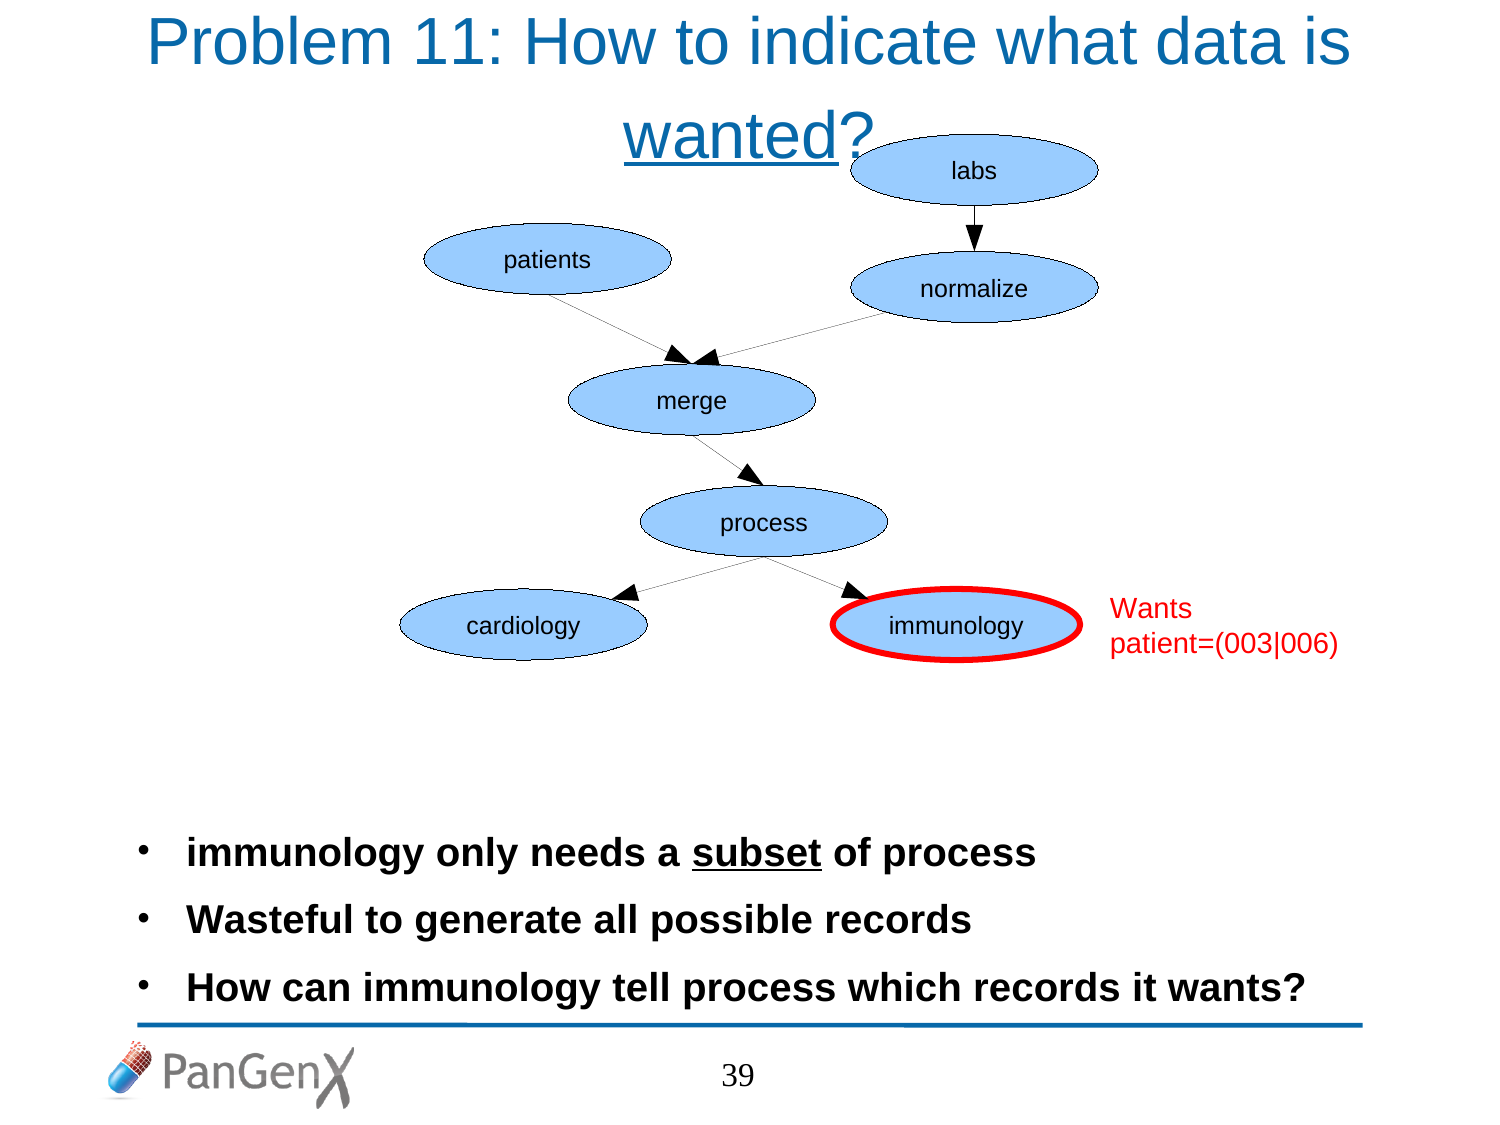

# Problem 11: How to indicate what data is wanted?
labs
patients
normalize
merge
process
Wants
patient=(003|006)
cardiology
immunology
immunology only needs a subset of process
Wasteful to generate all possible records
How can immunology tell process which records it wants?
39